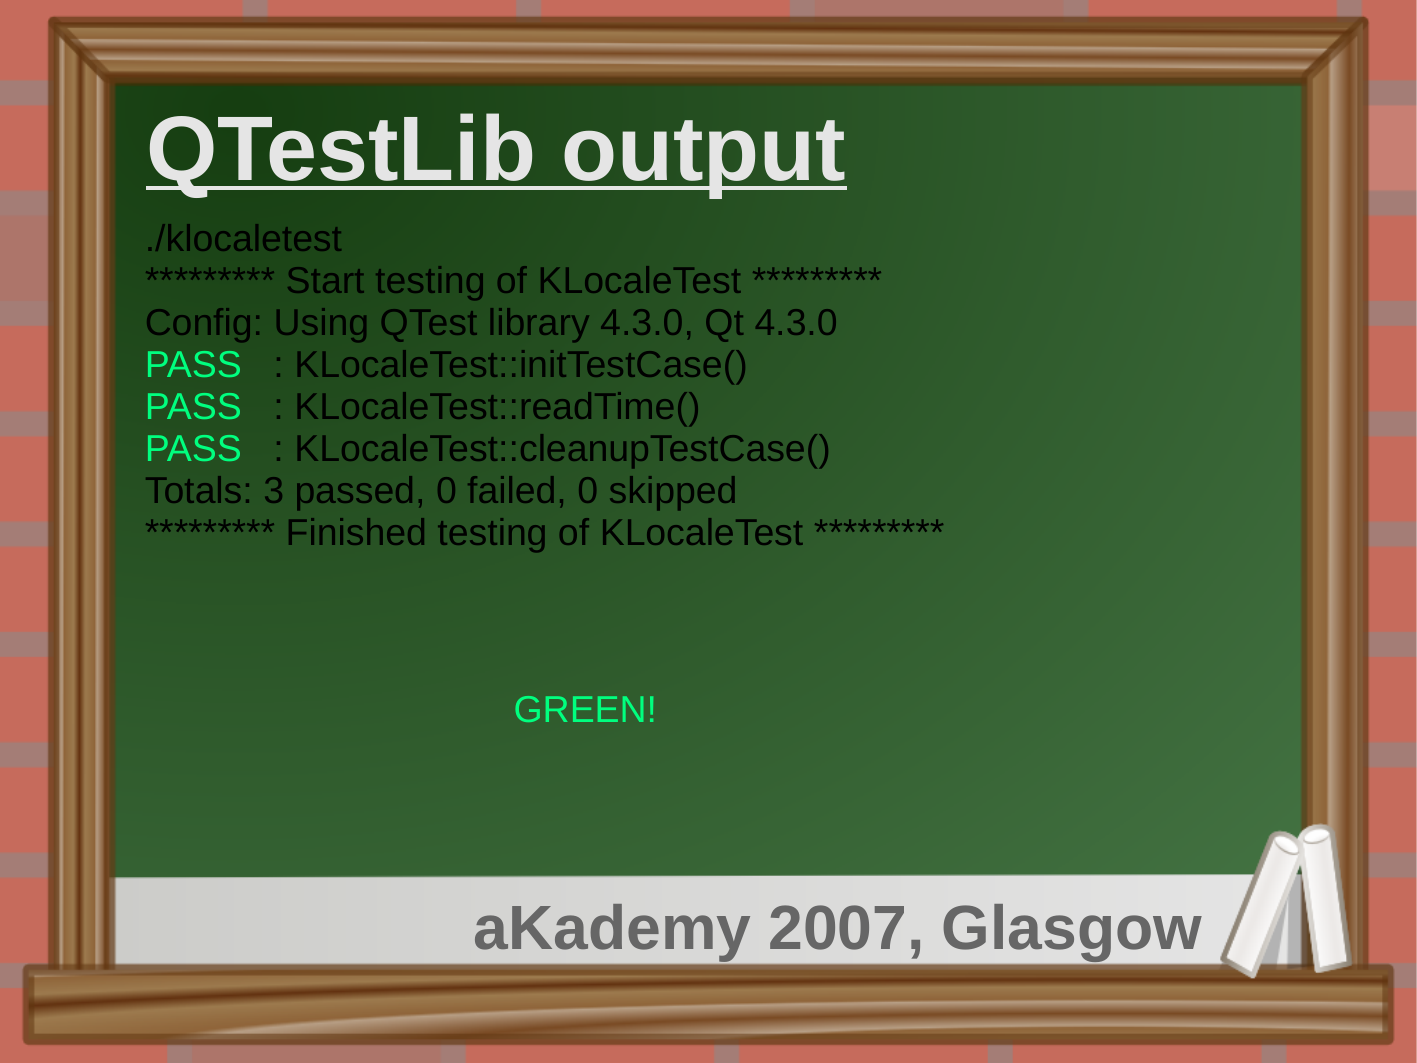

QTestLib output
./klocaletest
********* Start testing of KLocaleTest *********
Config: Using QTest library 4.3.0, Qt 4.3.0
PASS : KLocaleTest::initTestCase()
PASS : KLocaleTest::readTime()
PASS : KLocaleTest::cleanupTestCase()
Totals: 3 passed, 0 failed, 0 skipped
********* Finished testing of KLocaleTest *********
GREEN!